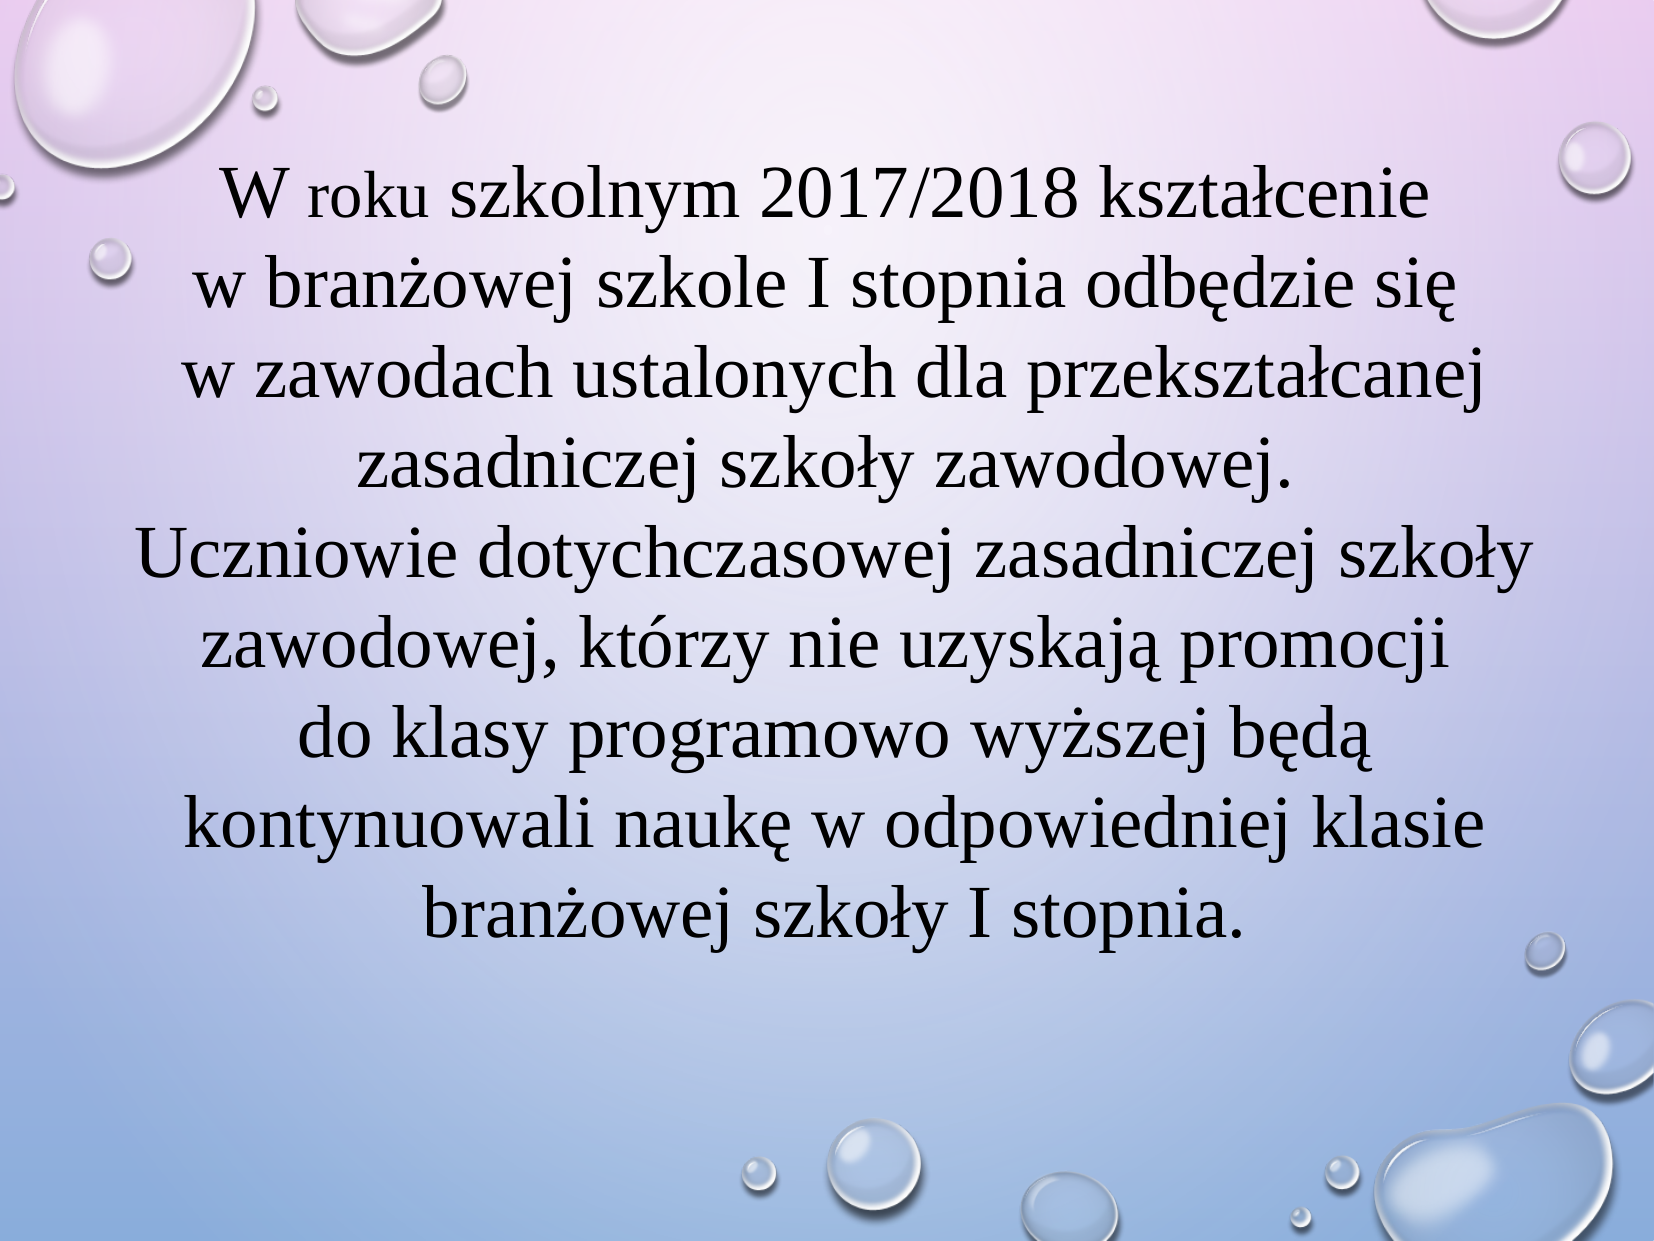

W roku szkolnym 2017/2018 kształcenie
w branżowej szkole I stopnia odbędzie się
w zawodach ustalonych dla przekształcanej zasadniczej szkoły zawodowej.
Uczniowie dotychczasowej zasadniczej szkoły zawodowej, którzy nie uzyskają promocji
do klasy programowo wyższej będą kontynuowali naukę w odpowiedniej klasie branżowej szkoły I stopnia.